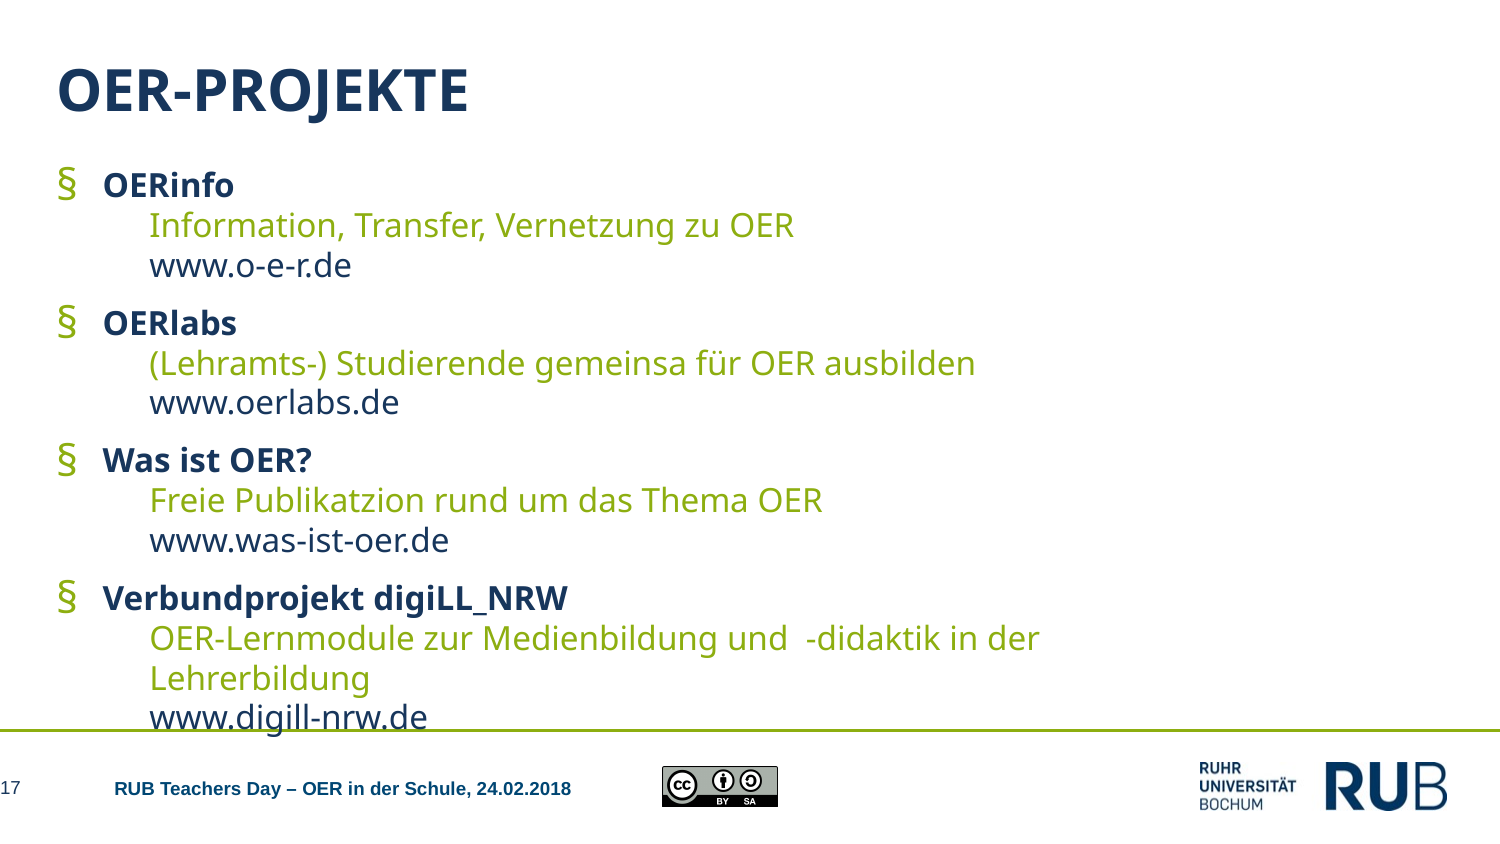

OER-Projekte
OERinfo
Information, Transfer, Vernetzung zu OER
www.o-e-r.de
OERlabs
(Lehramts-) Studierende gemeinsa für OER ausbilden
www.oerlabs.de
Was ist OER?
Freie Publikatzion rund um das Thema OER
www.was-ist-oer.de
Verbundprojekt digiLL_NRW
OER-Lernmodule zur Medienbildung und -didaktik in der Lehrerbildung
www.digill-nrw.de
RUB Teachers Day – OER in der Schule, 24.02.2018